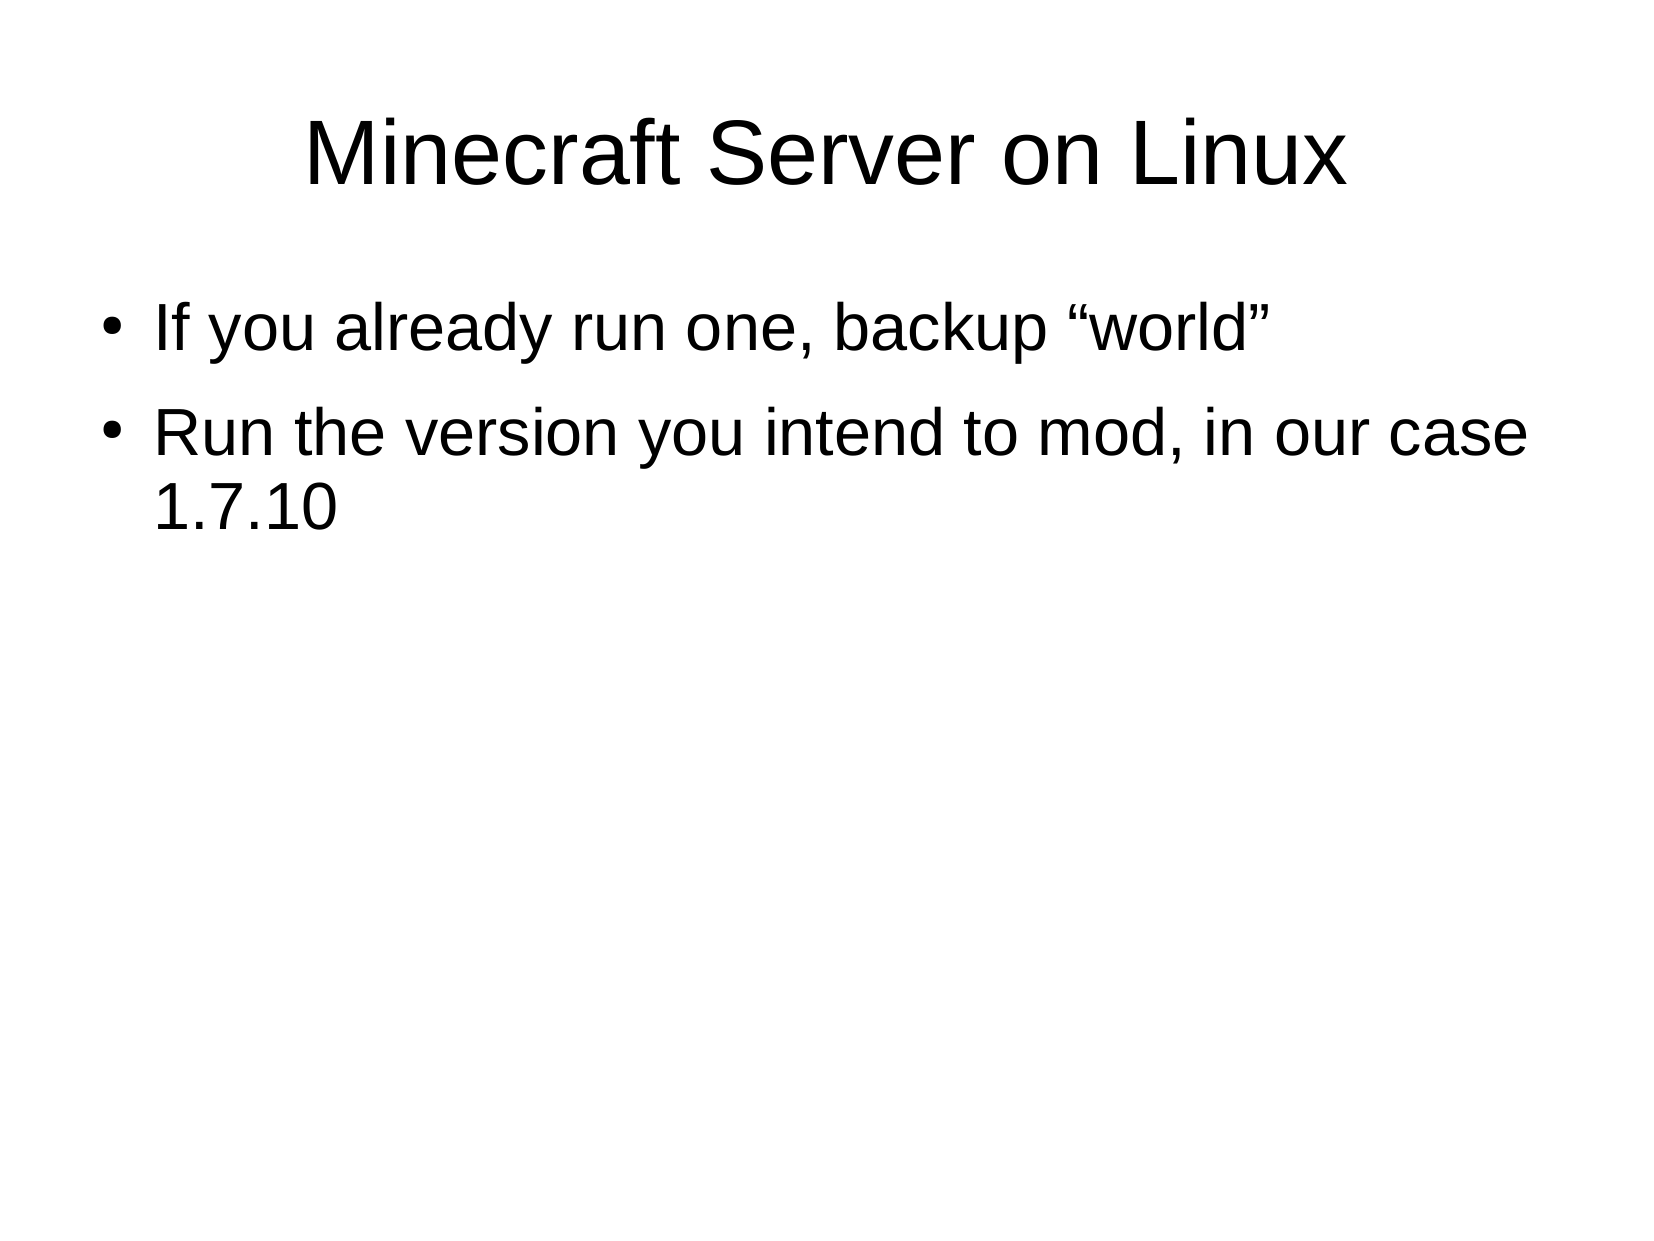

# Minecraft Server on Linux
If you already run one, backup “world”
Run the version you intend to mod, in our case 1.7.10